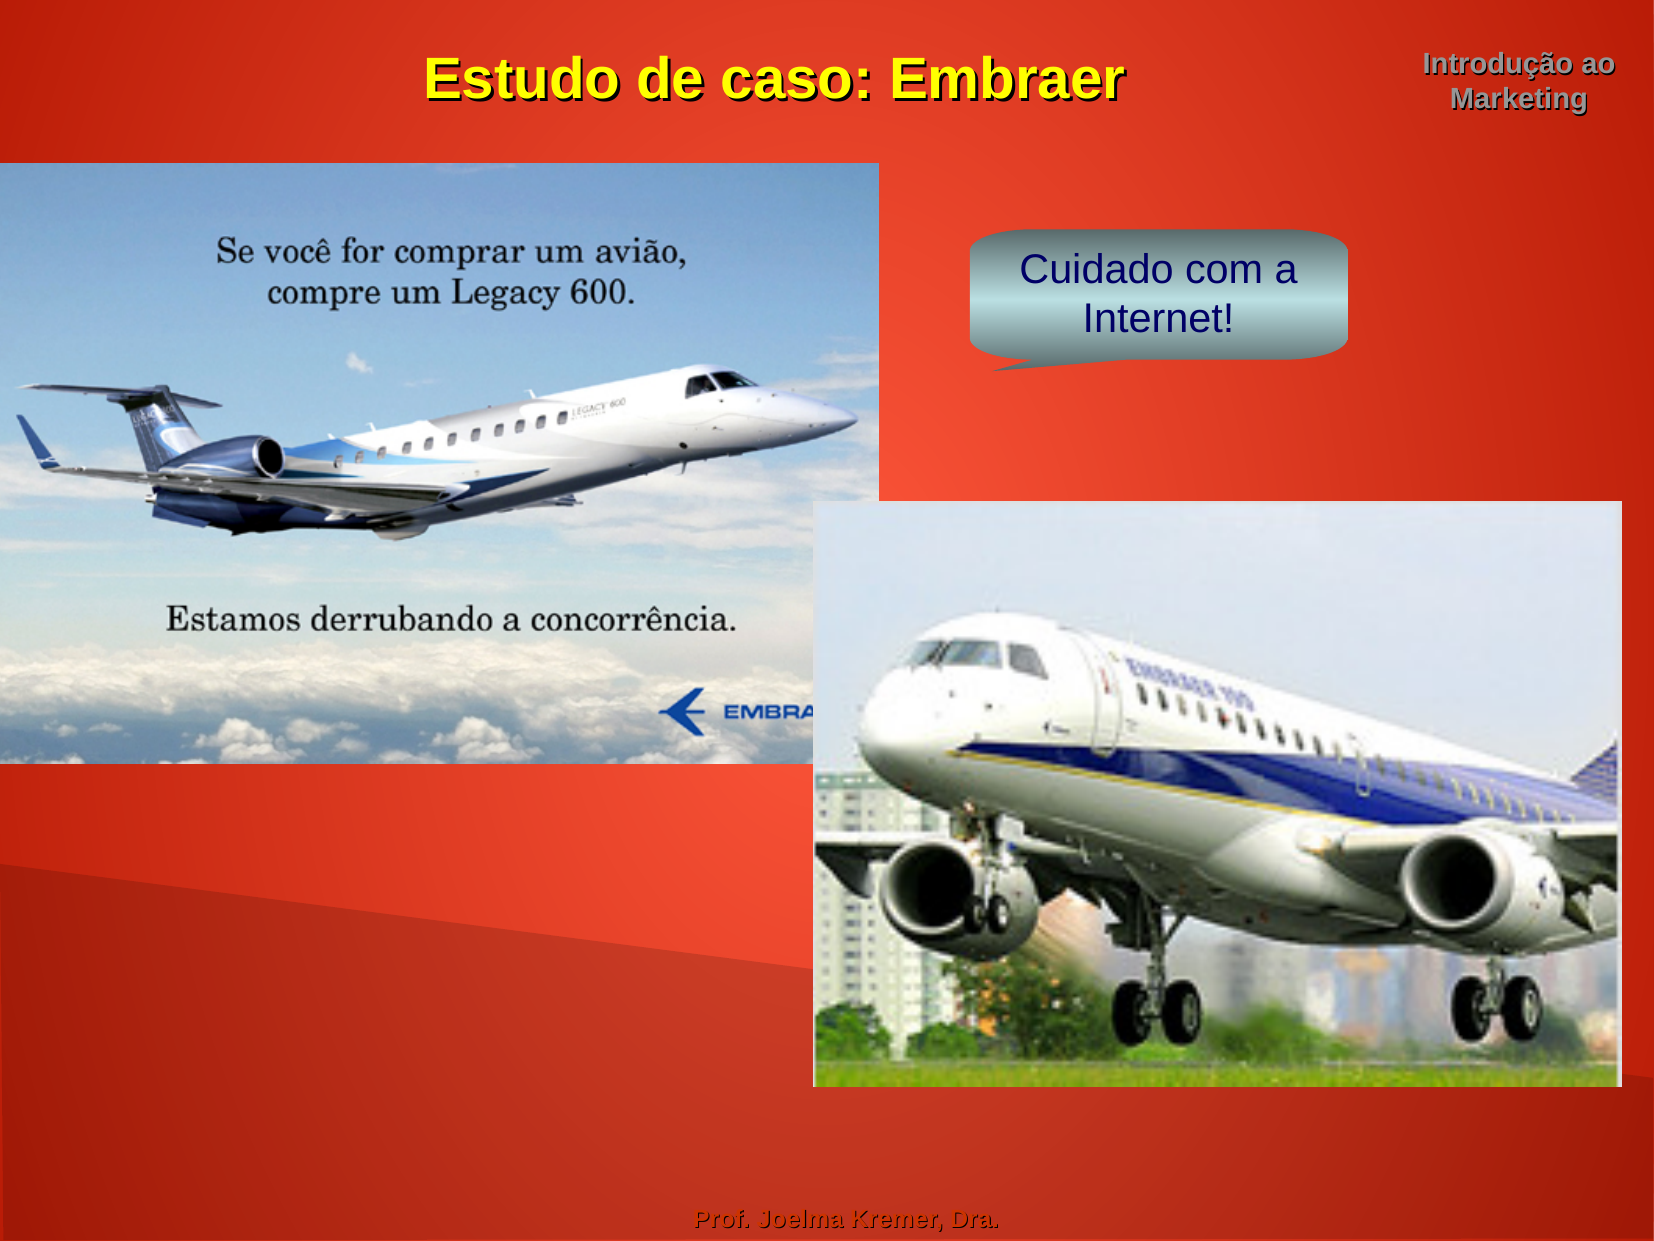

# Introdução ao Marketing
Estudo de caso: Embraer
Cuidado com a Internet!
Prof. Joelma Kremer, Dra.